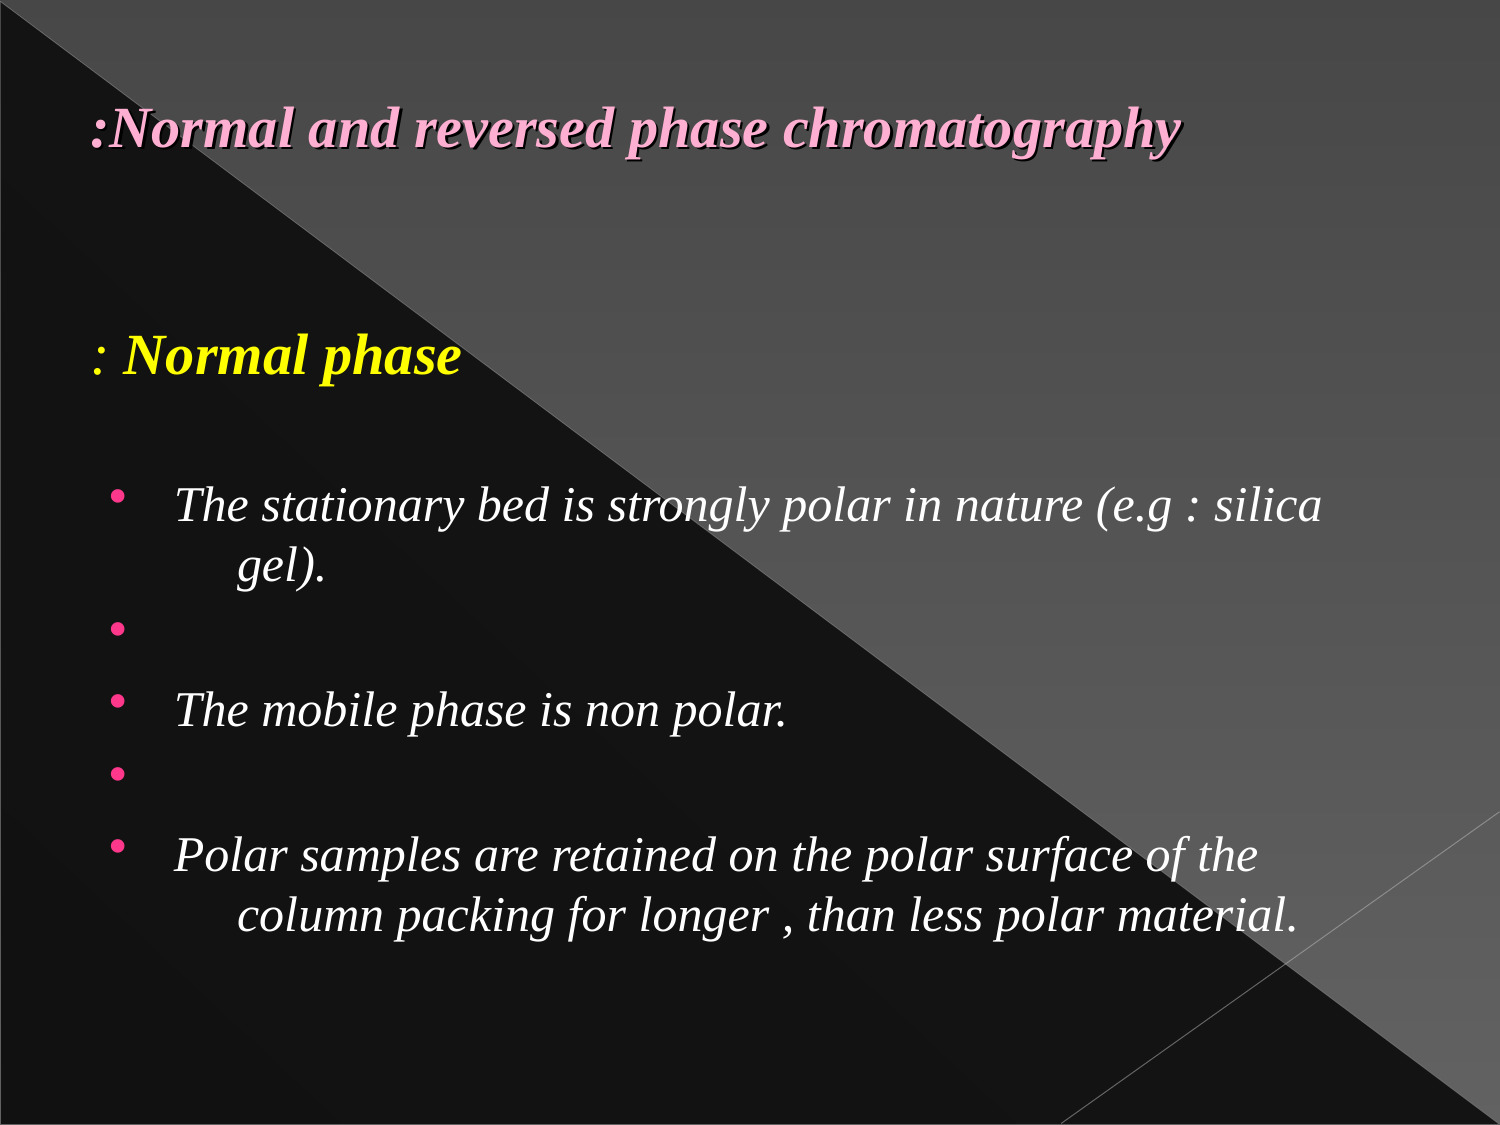

# Normal and reversed phase chromatography:
Normal phase :
The stationary bed is strongly polar in nature (e.g : silica gel).
The mobile phase is non polar.
Polar samples are retained on the polar surface of the column packing for longer , than less polar material.